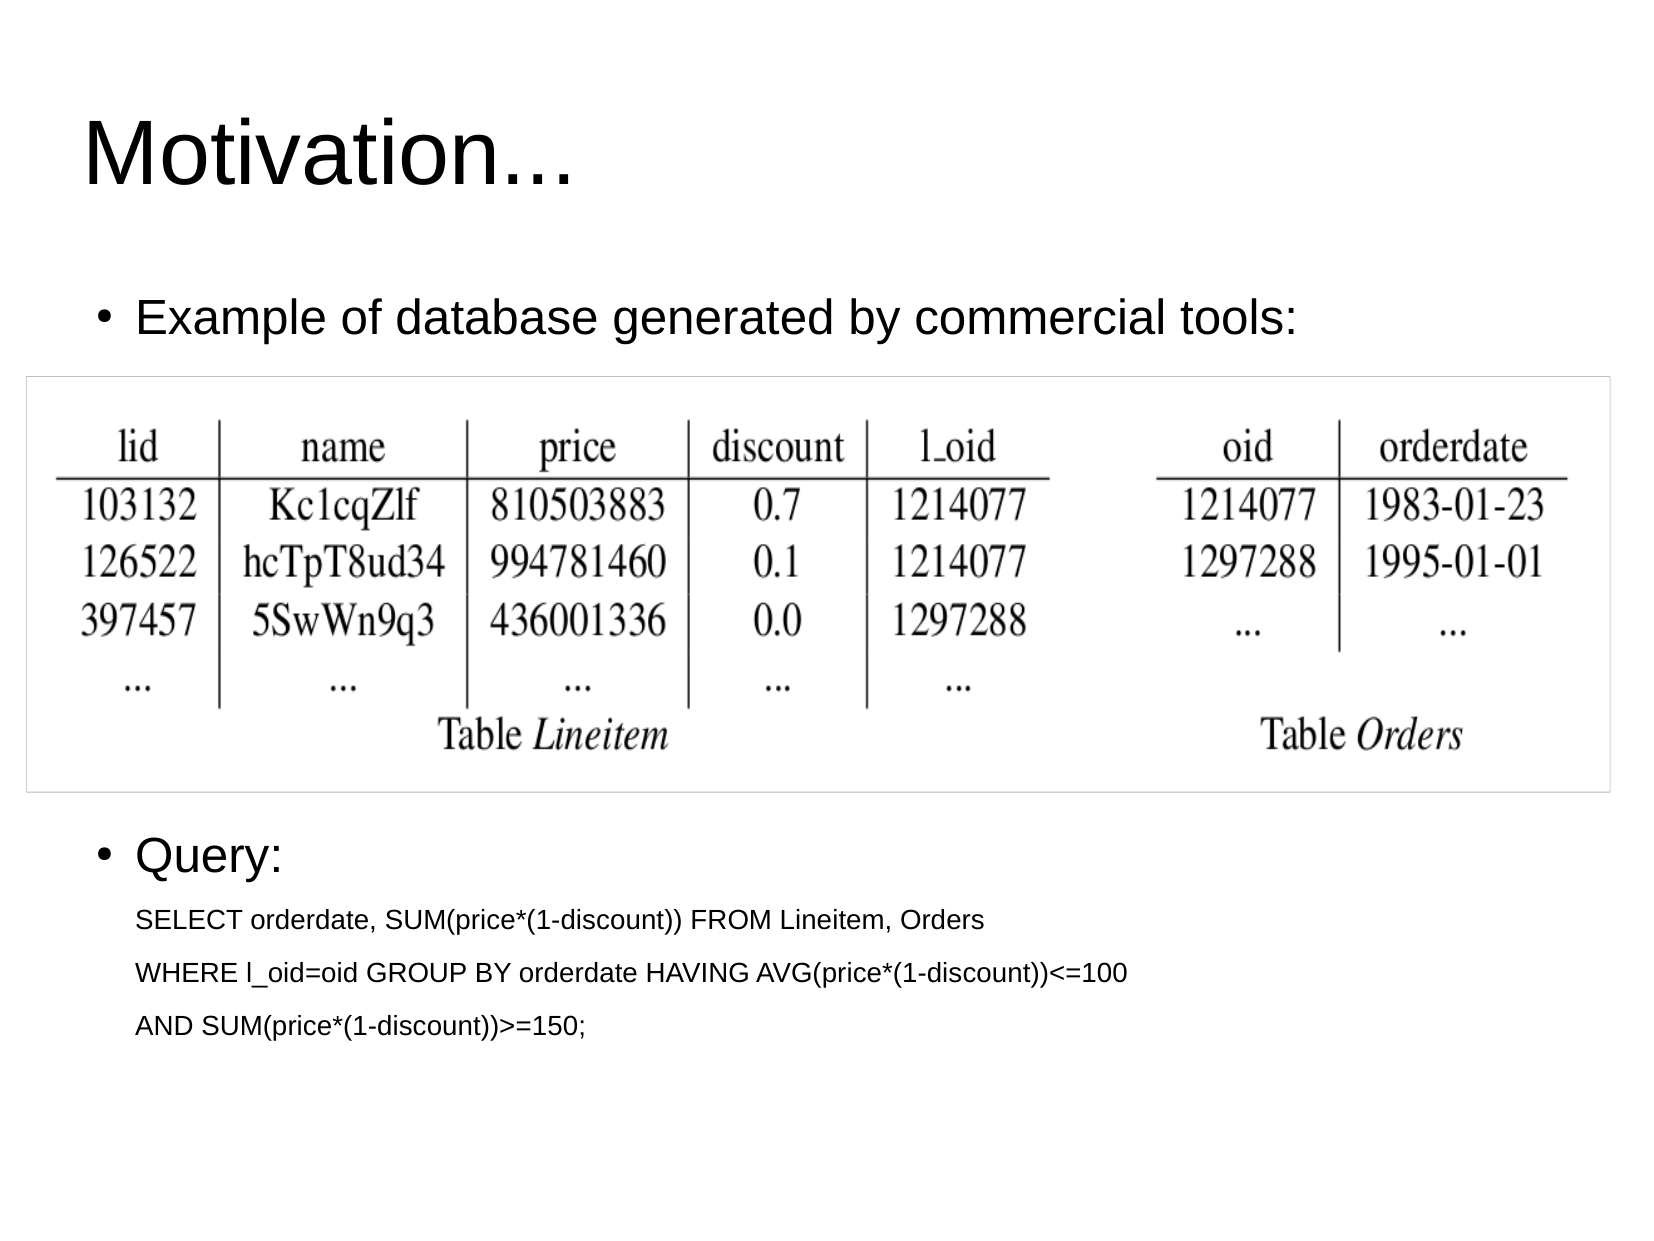

# Motivation...
Example of database generated by commercial tools:
Query:
SELECT orderdate, SUM(price*(1-discount)) FROM Lineitem, Orders
WHERE l_oid=oid GROUP BY orderdate HAVING AVG(price*(1-discount))<=100
AND SUM(price*(1-discount))>=150;